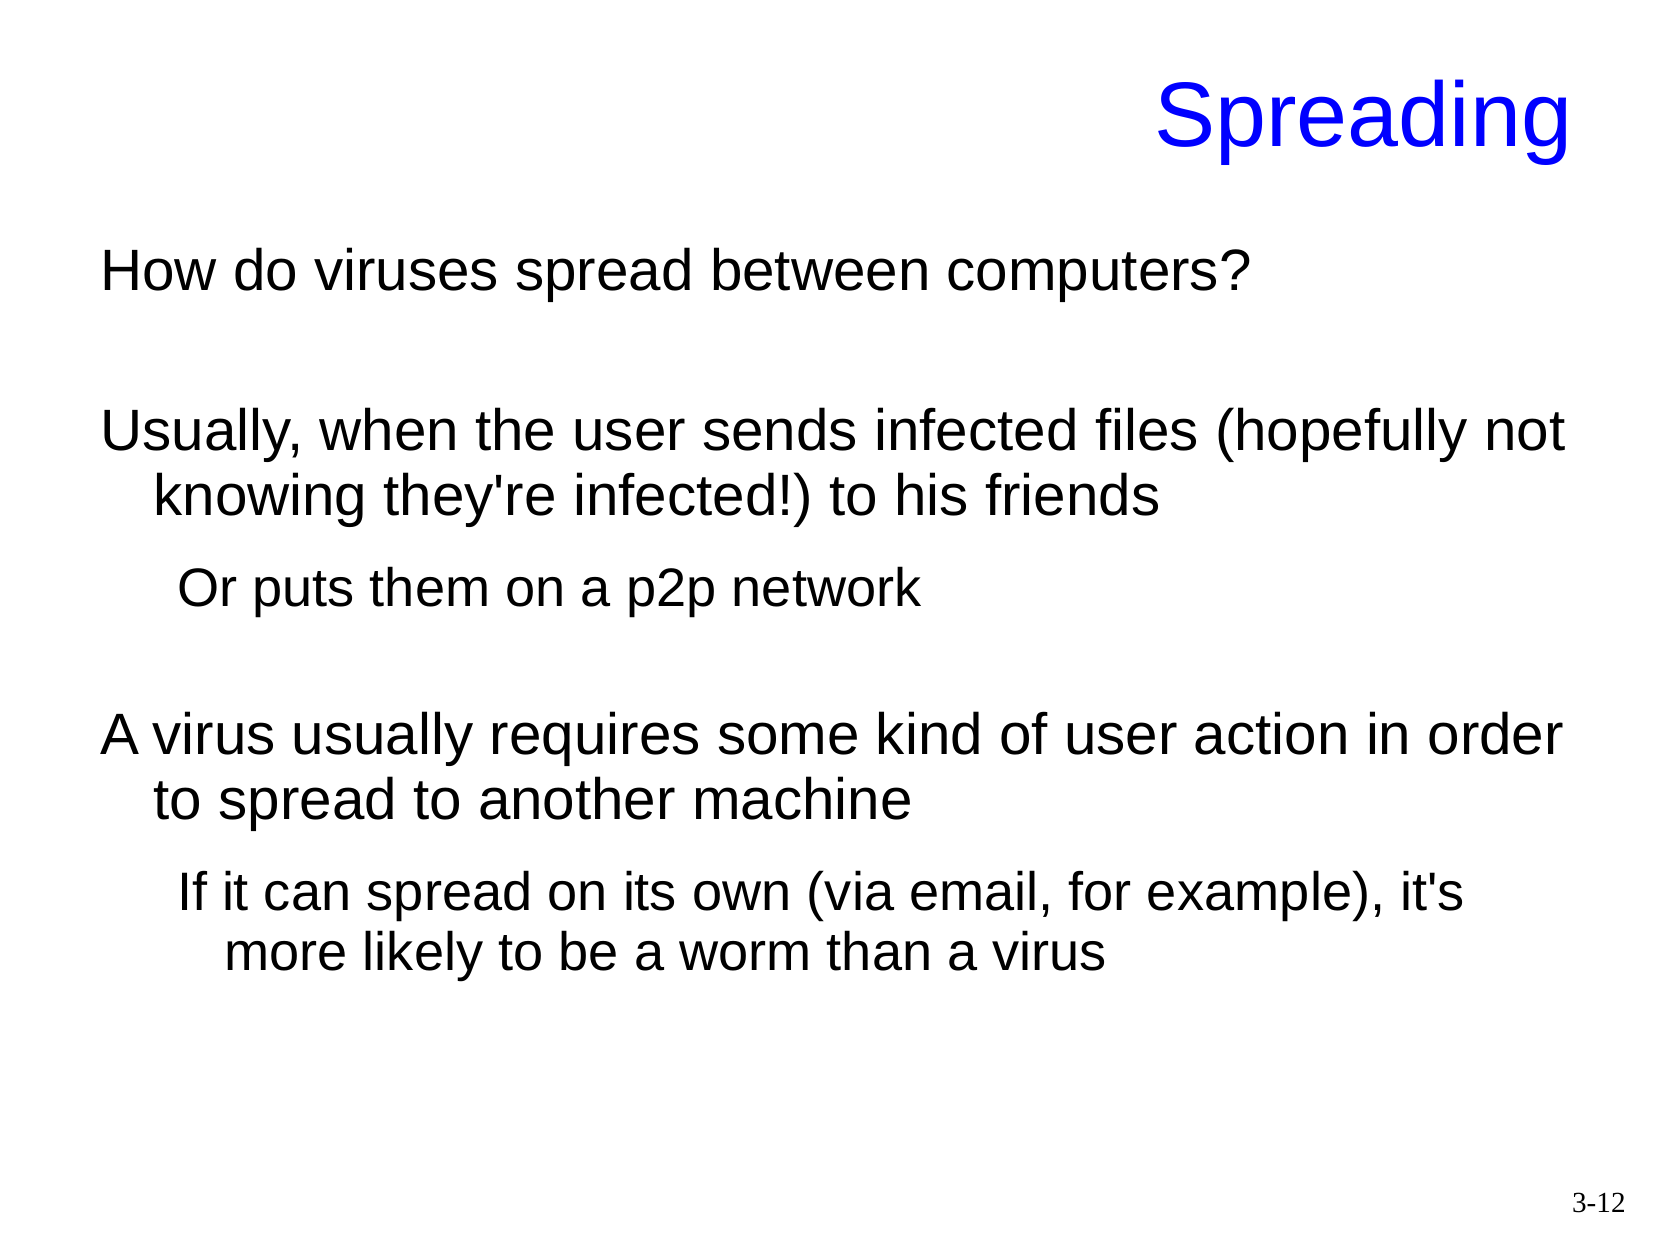

# Spreading
How do viruses spread between computers?
Usually, when the user sends infected files (hopefully not knowing they're infected!) to his friends
Or puts them on a p2p network
A virus usually requires some kind of user action in order to spread to another machine
If it can spread on its own (via email, for example), it's more likely to be a worm than a virus